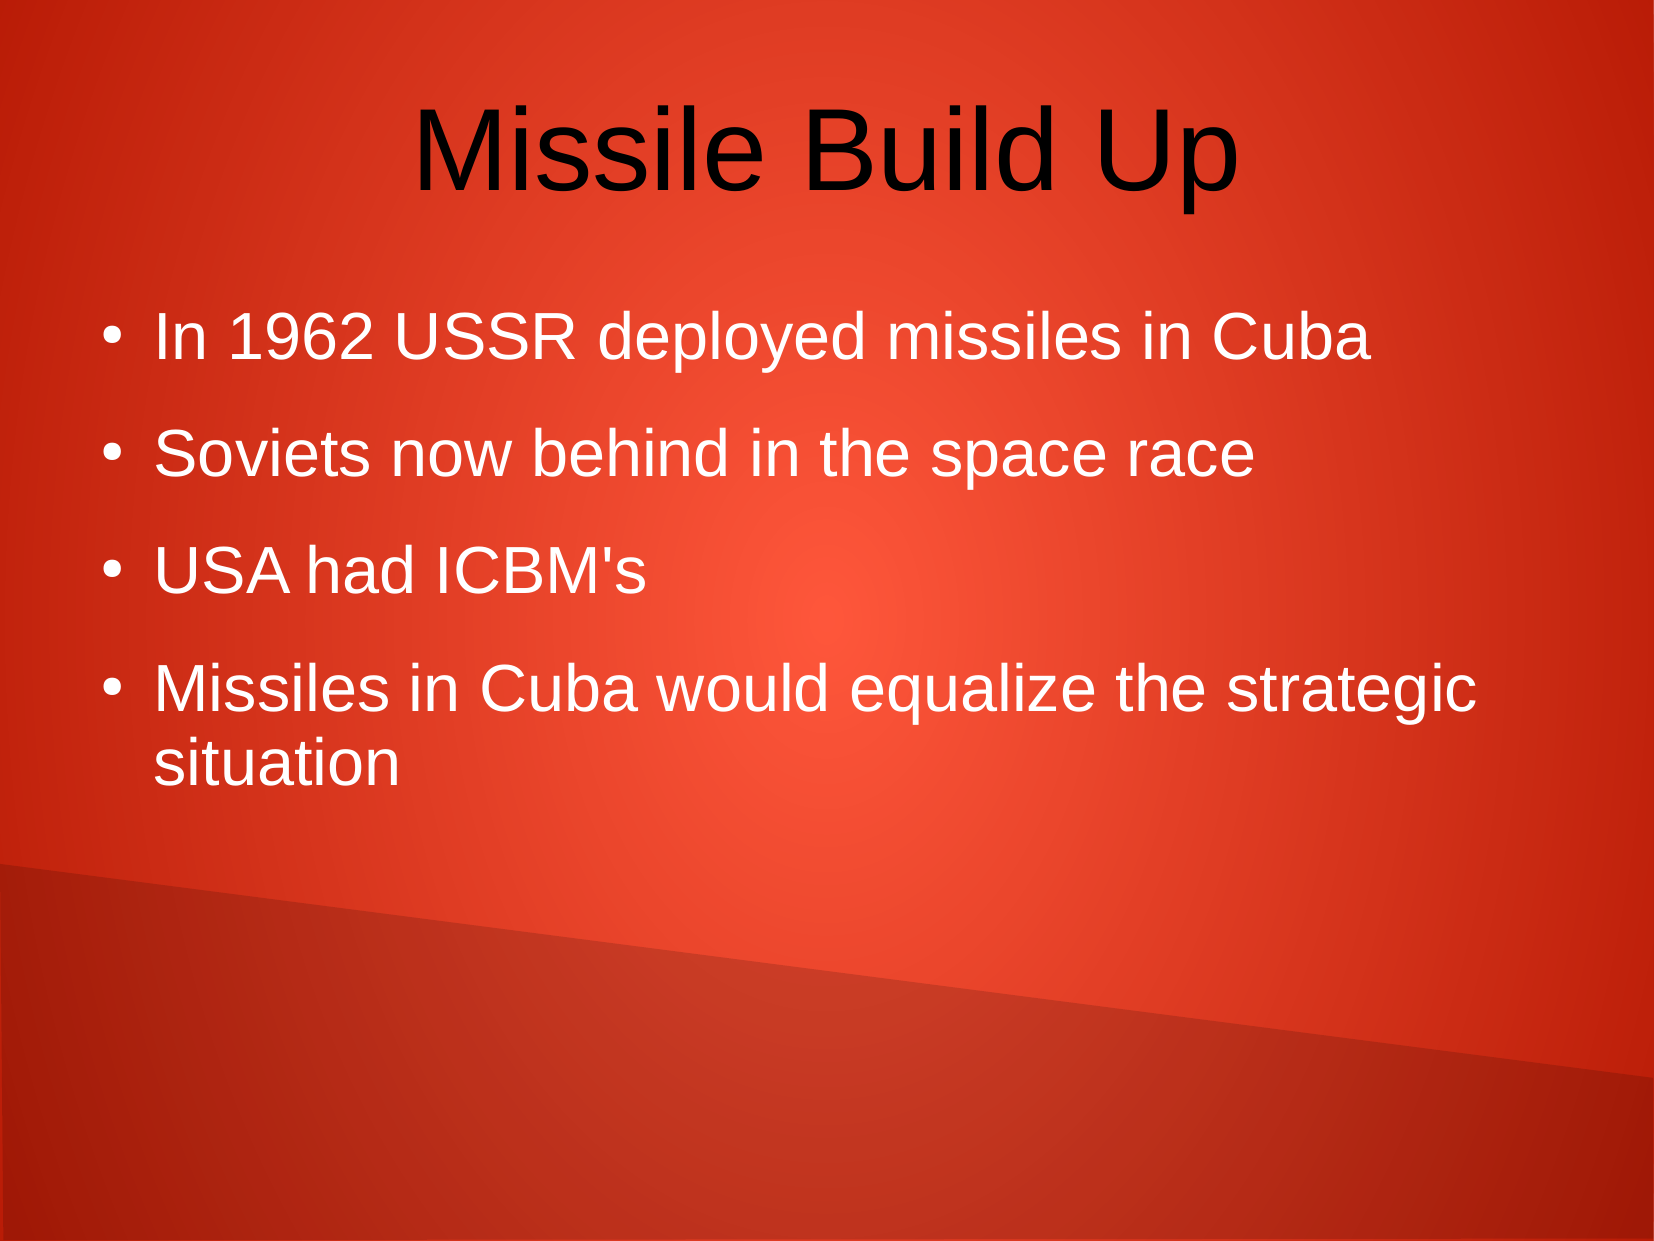

# Missile Build Up
In 1962 USSR deployed missiles in Cuba
Soviets now behind in the space race
USA had ICBM's
Missiles in Cuba would equalize the strategic situation